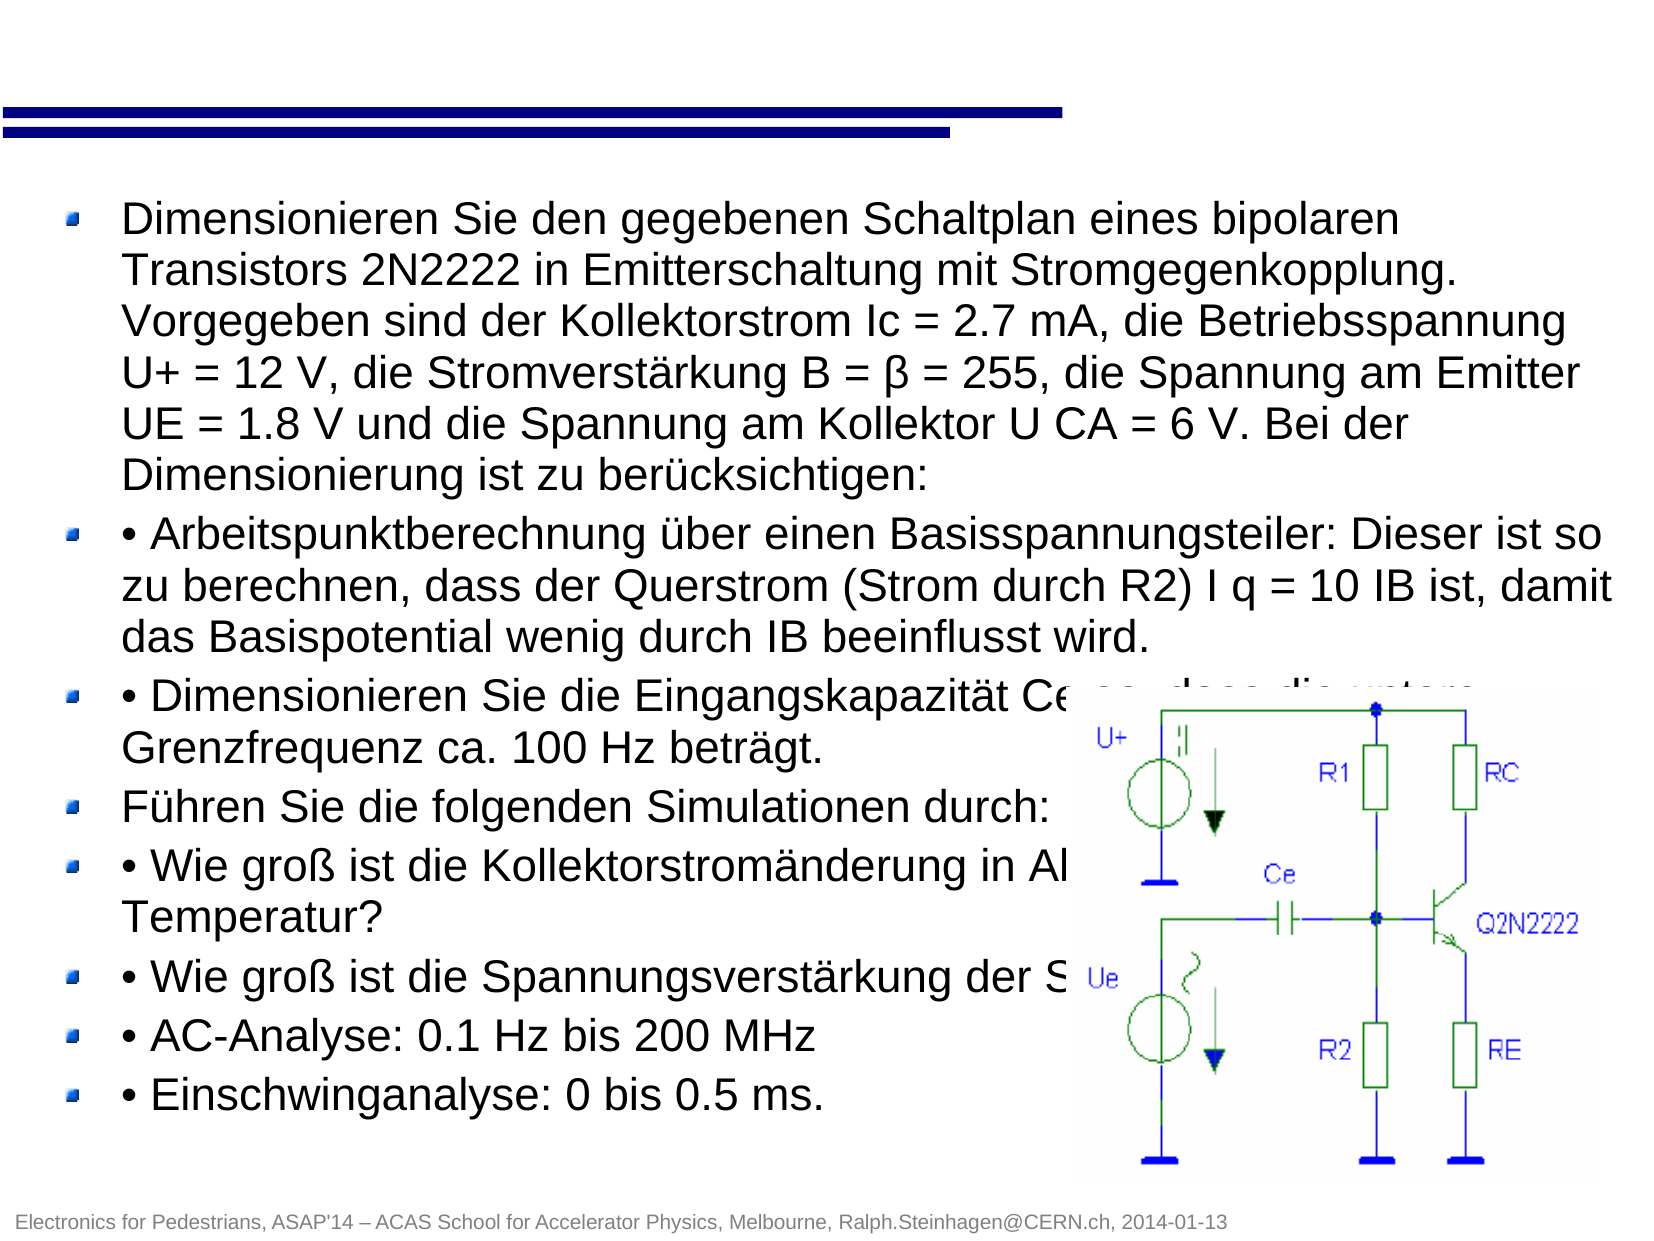

#
Dimensionieren Sie den gegebenen Schaltplan eines bipolaren Transistors 2N2222 in Emitterschaltung mit Stromgegenkopplung. Vorgegeben sind der Kollektorstrom Ic = 2.7 mA, die Betriebsspannung U+ = 12 V, die Stromverstärkung B = β = 255, die Spannung am Emitter UE = 1.8 V und die Spannung am Kollektor U CA = 6 V. Bei der Dimensionierung ist zu berücksichtigen:
• Arbeitspunktberechnung über einen Basisspannungsteiler: Dieser ist so zu berechnen, dass der Querstrom (Strom durch R2) I q = 10 IB ist, damit das Basispotential wenig durch IB beeinflusst wird.
• Dimensionieren Sie die Eingangskapazität Ce so, dass die untere Grenzfrequenz ca. 100 Hz beträgt.
Führen Sie die folgenden Simulationen durch:
• Wie groß ist die Kollektorstromänderung in Abhängigkeit von der Temperatur?
• Wie groß ist die Spannungsverstärkung der Schaltung?
• AC-Analyse: 0.1 Hz bis 200 MHz
• Einschwinganalyse: 0 bis 0.5 ms.